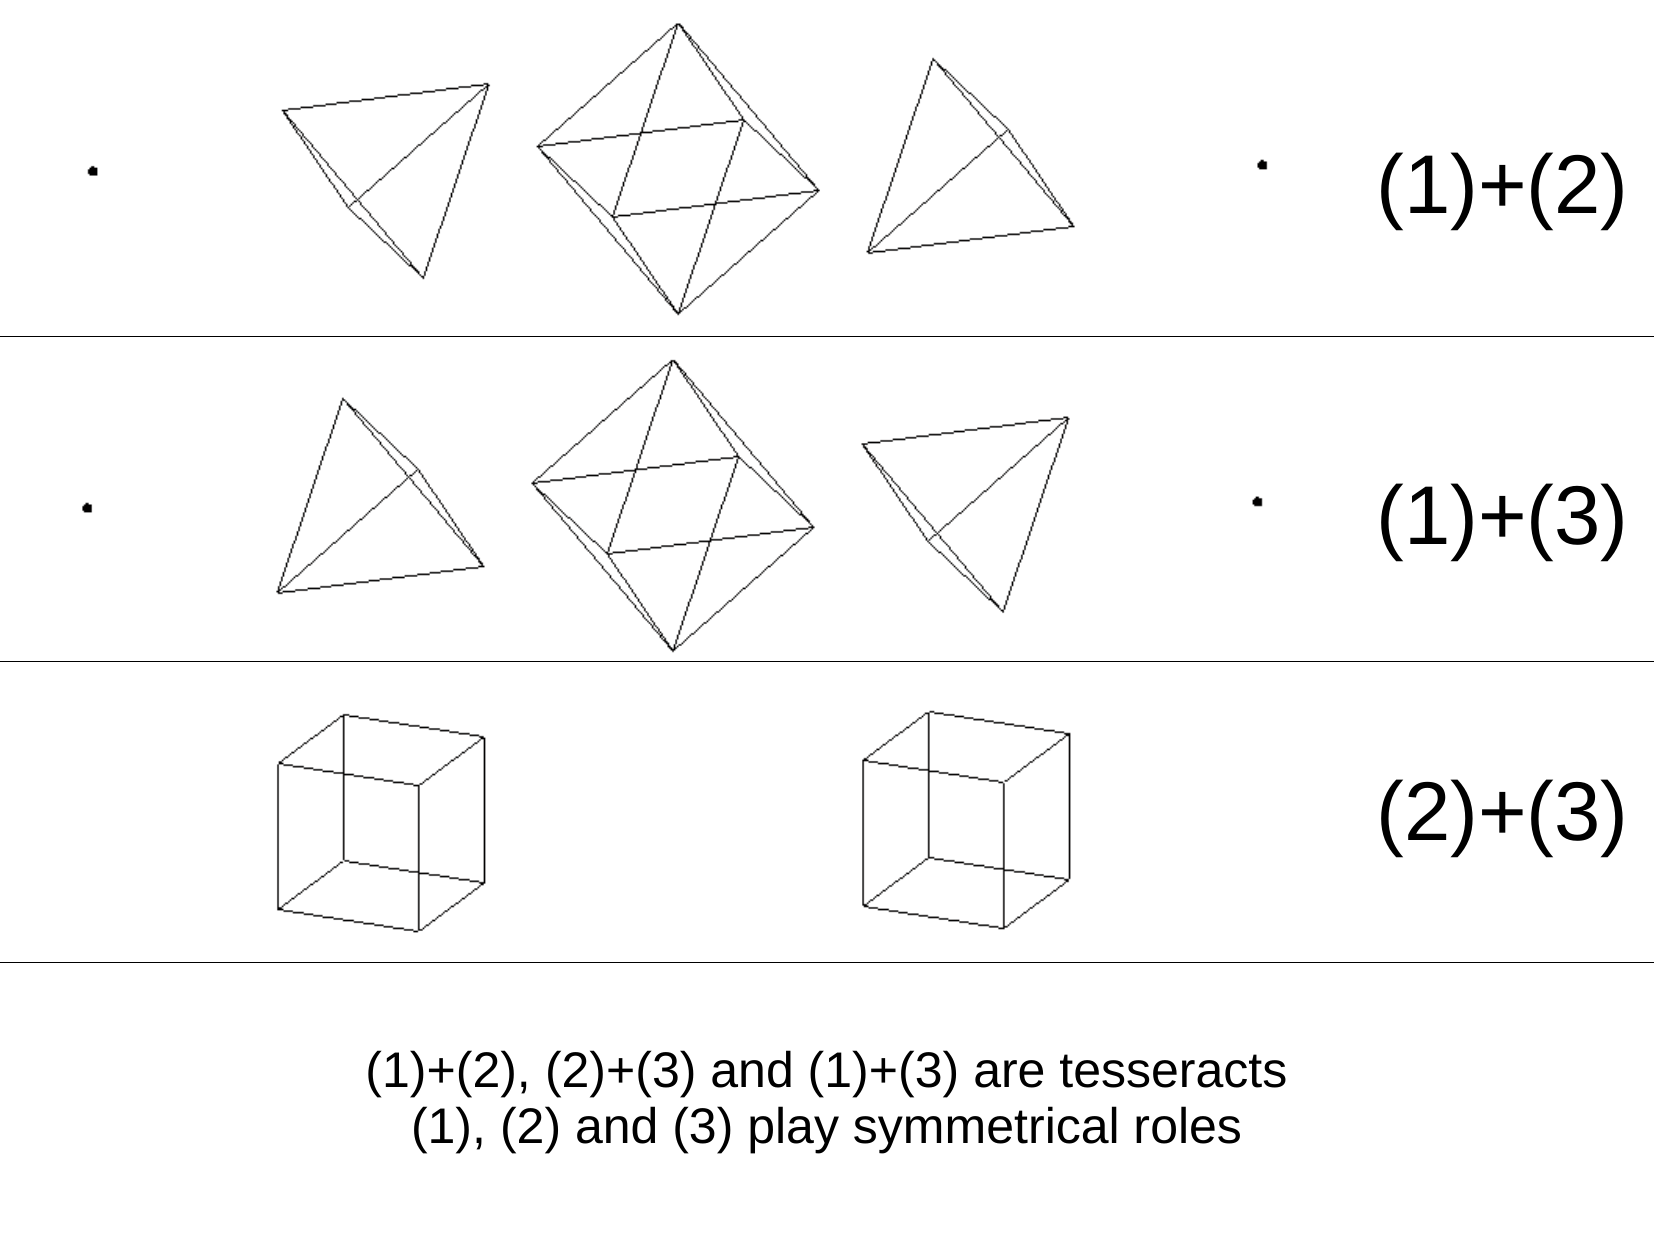

(1)+(2)
(1)+(3)
(2)+(3)
(1)+(2), (2)+(3) and (1)+(3) are tesseracts
(1), (2) and (3) play symmetrical roles